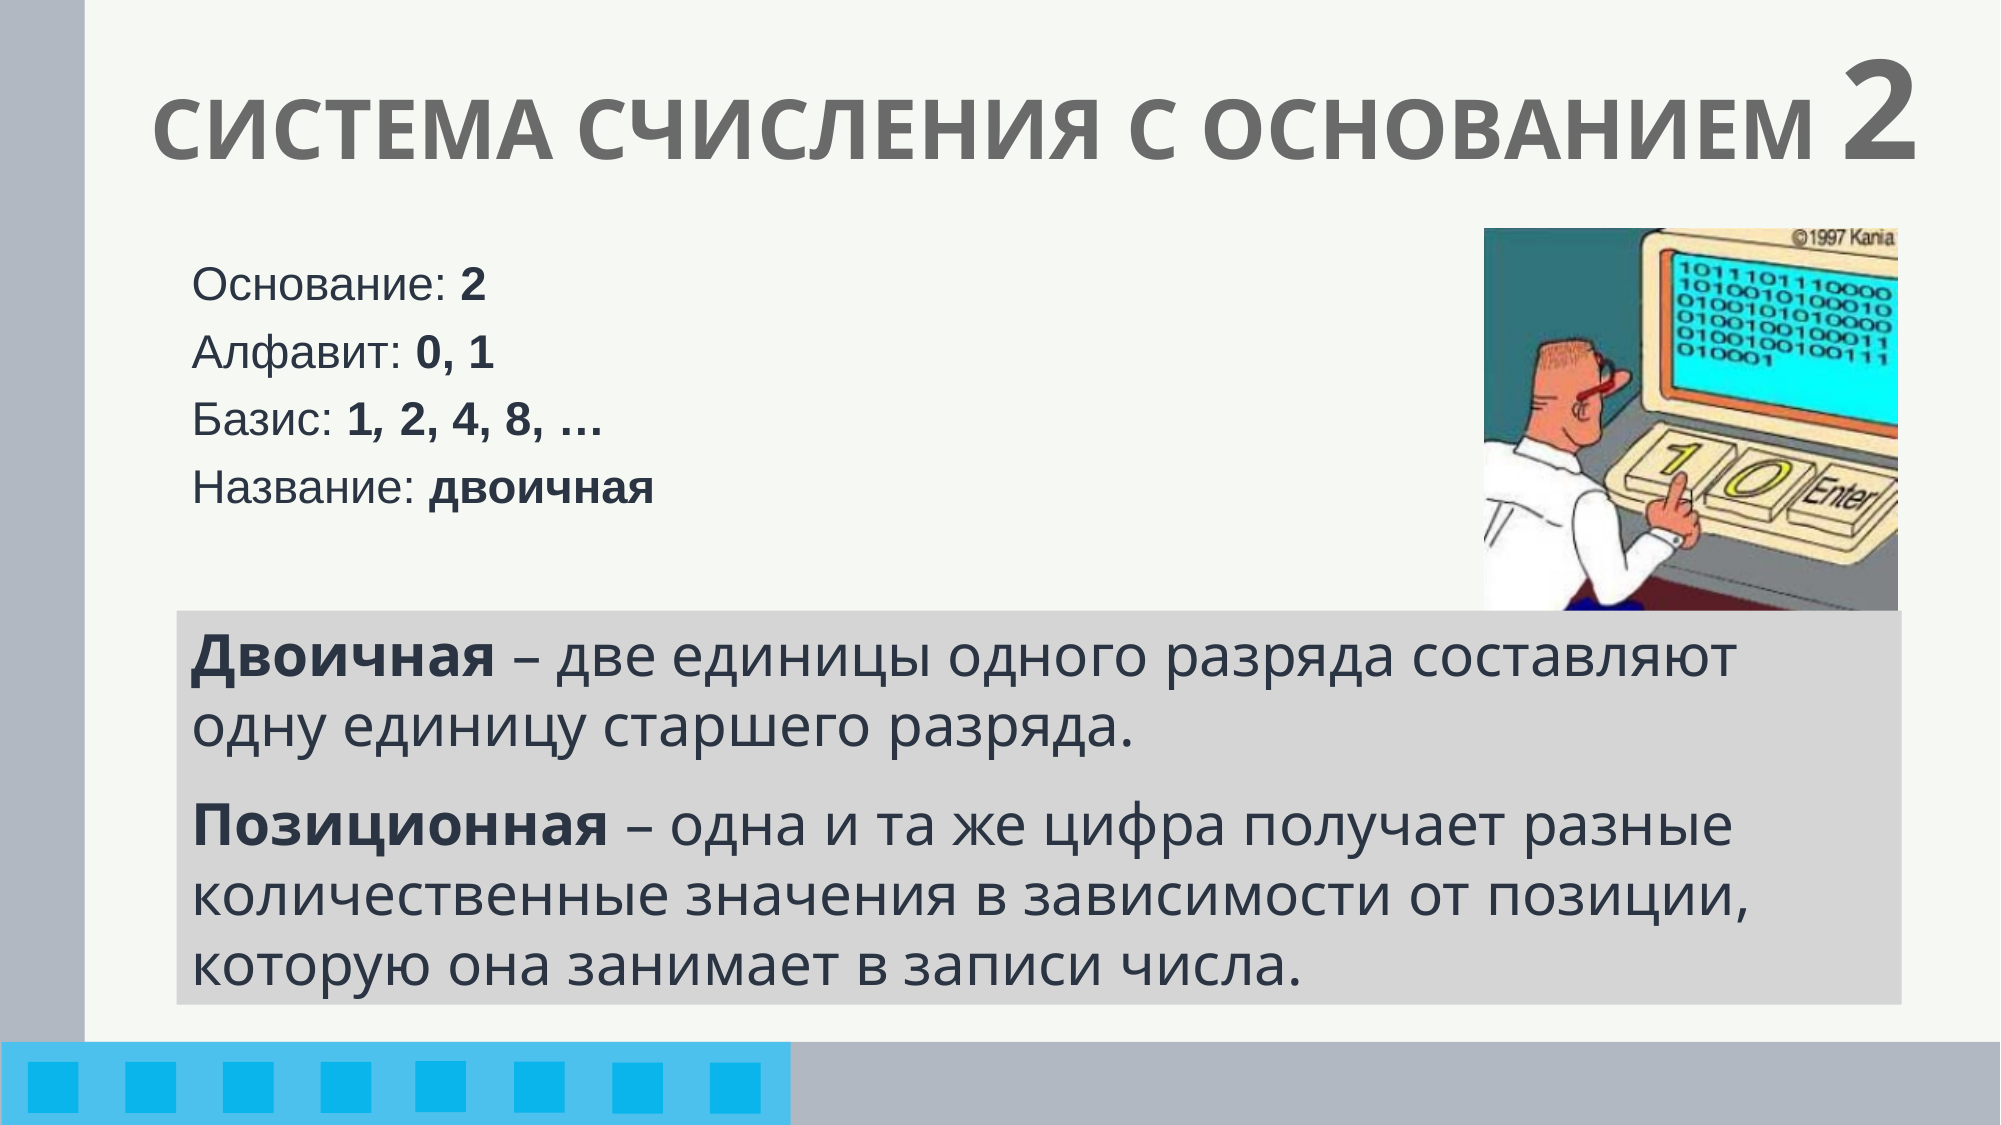

# СИСТЕМА СЧИСЛЕНИЯ С ОСНОВАНИЕМ 2
Основание: 2
Алфавит: 0, 1
Базис: 1, 2, 4, 8, …
Название: двоичная
Двоичная – две единицы одного разряда составляют одну единицу старшего разряда.
Позиционная – одна и та же цифра получает разные количественные значения в зависимости от позиции, которую она занимает в записи числа.